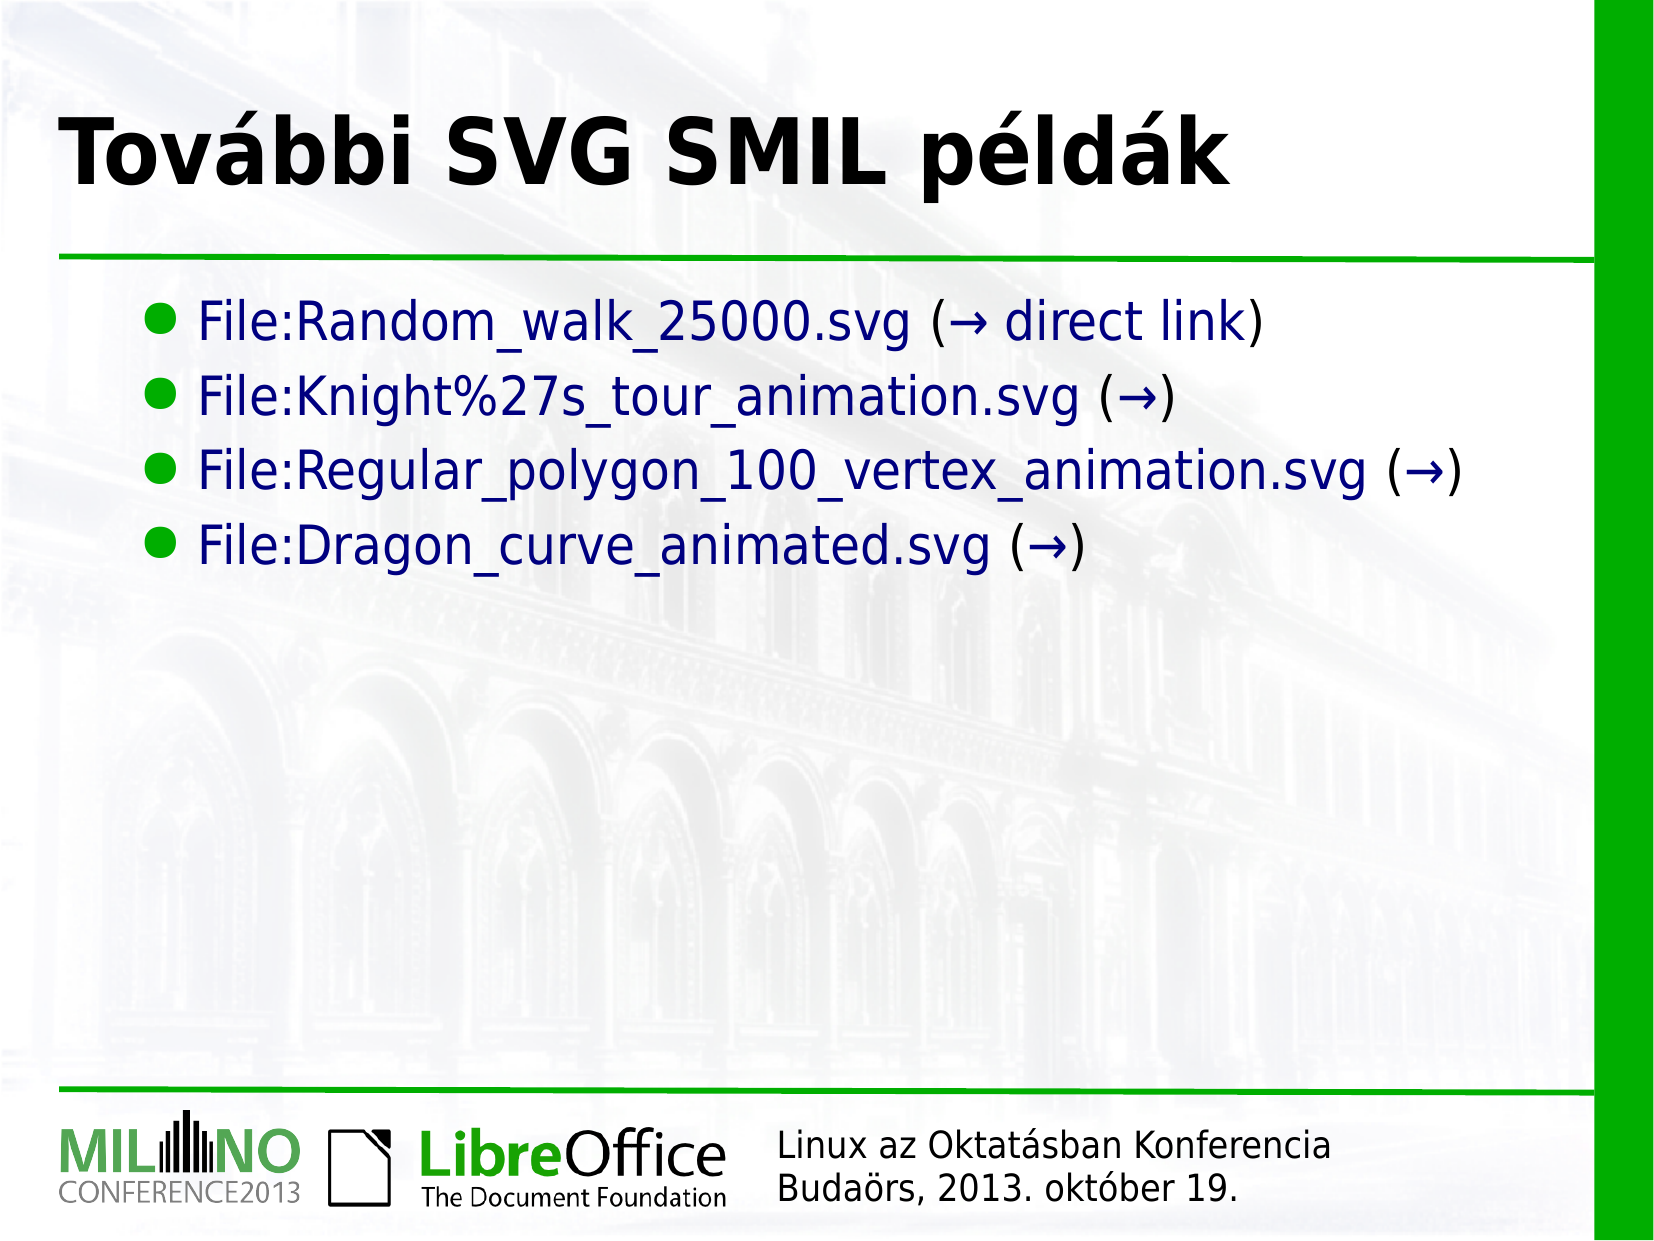

# További SVG SMIL példák
File:Random_walk_25000.svg (→ direct link)
File:Knight%27s_tour_animation.svg (→)
File:Regular_polygon_100_vertex_animation.svg (→)
File:Dragon_curve_animated.svg (→)